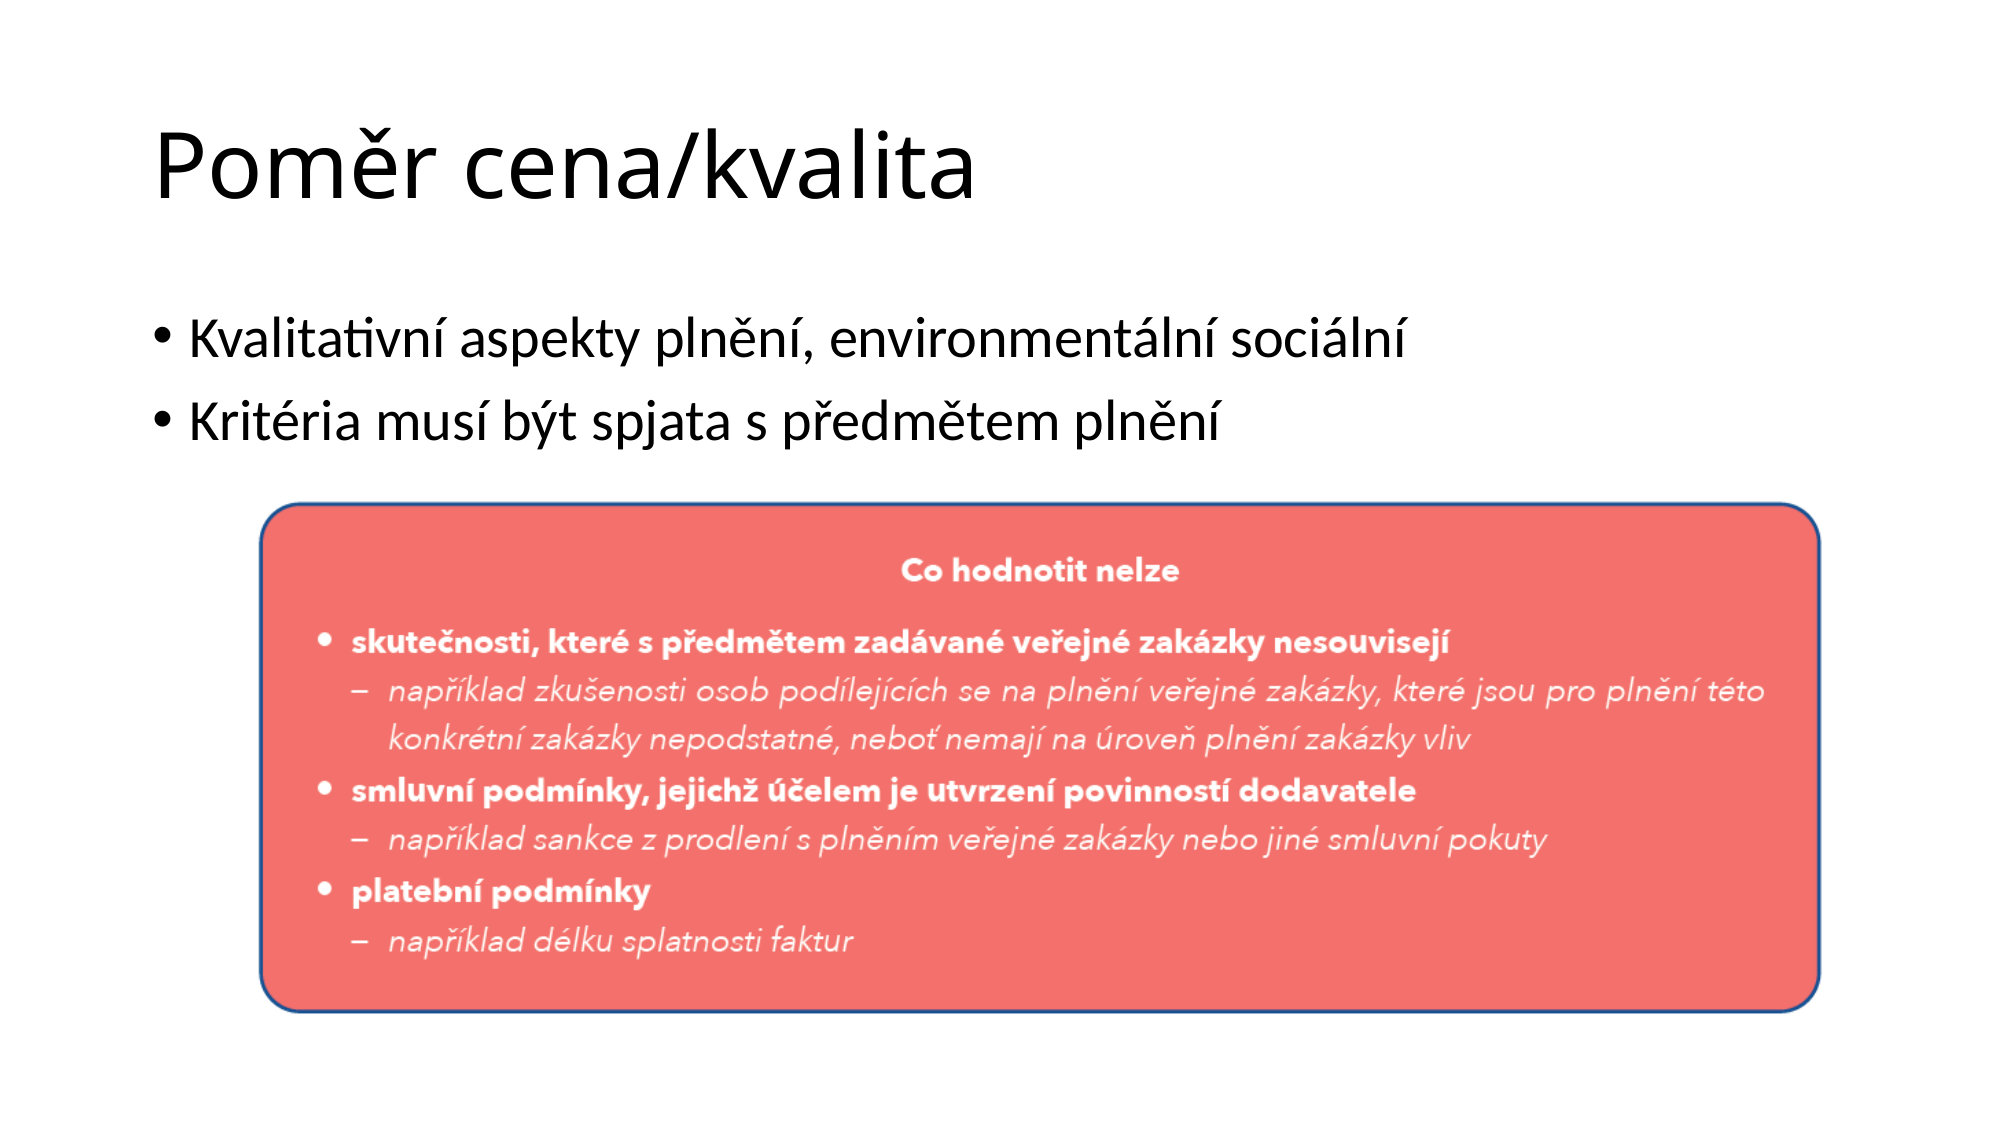

# Poměr cena/kvalita
Kvalitativní aspekty plnění, environmentální sociální
Kritéria musí být spjata s předmětem plnění